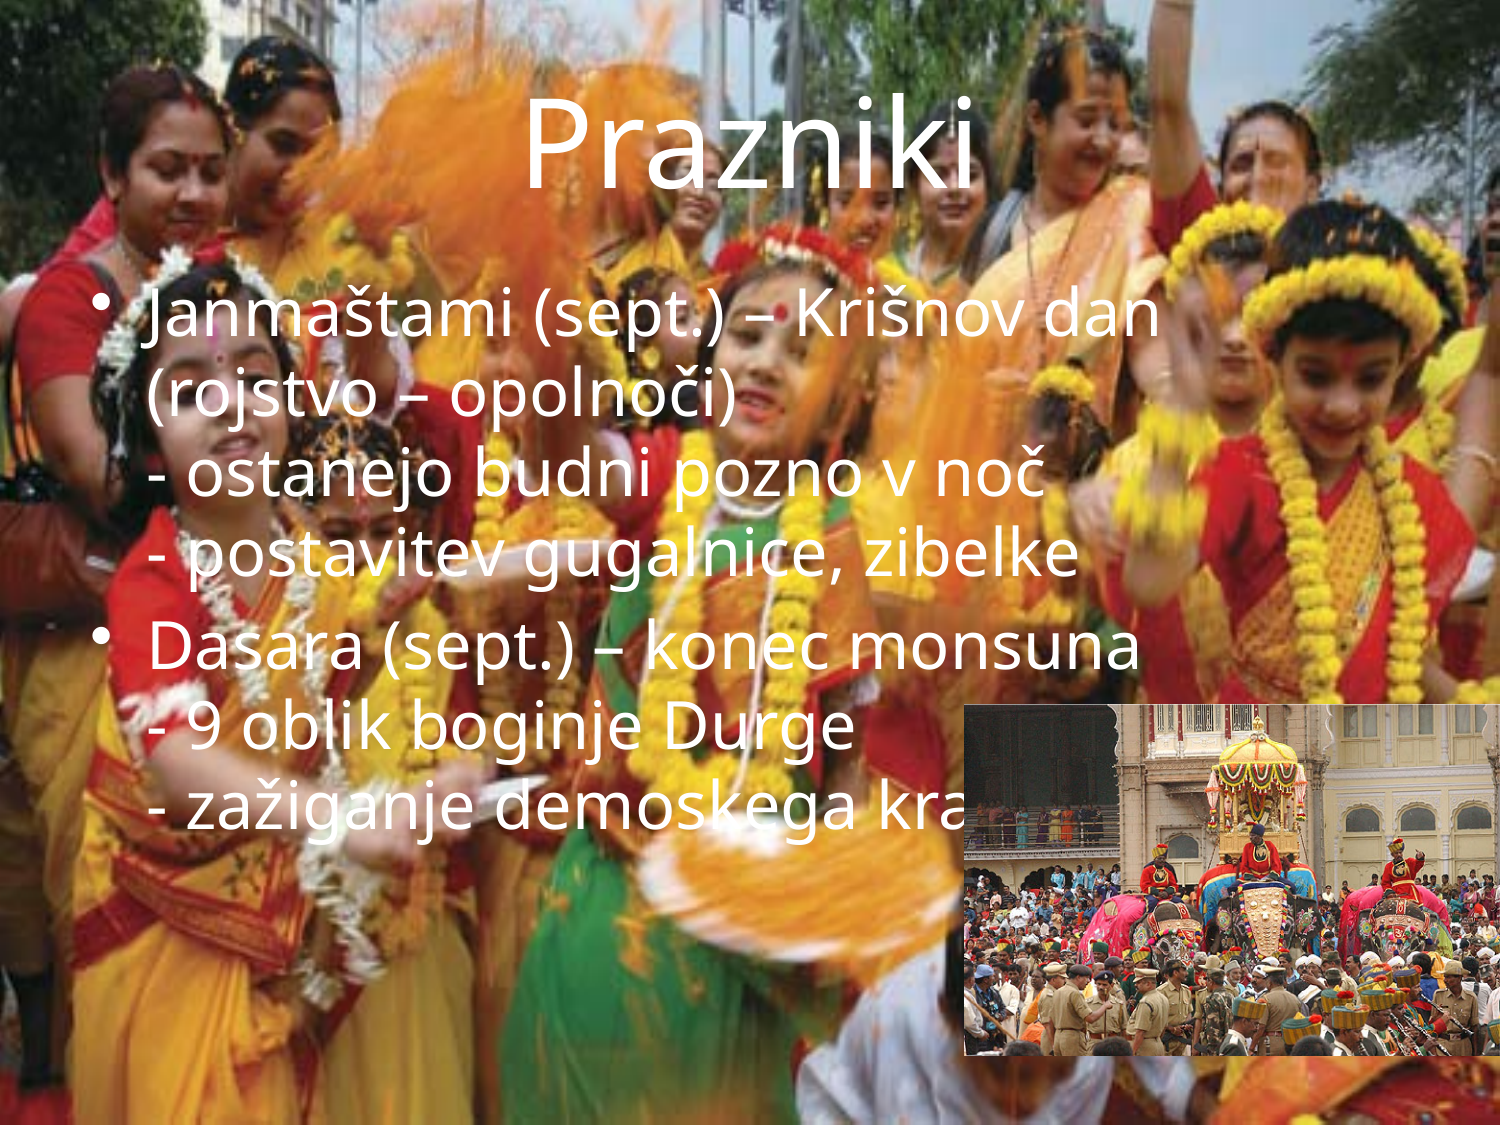

# Prazniki
Janmaštami (sept.) – Krišnov dan (rojstvo – opolnoči)
- ostanejo budni pozno v noč
- postavitev gugalnice, zibelke
Dasara (sept.) – konec monsuna
- 9 oblik boginje Durge
- zažiganje demoskega kralja